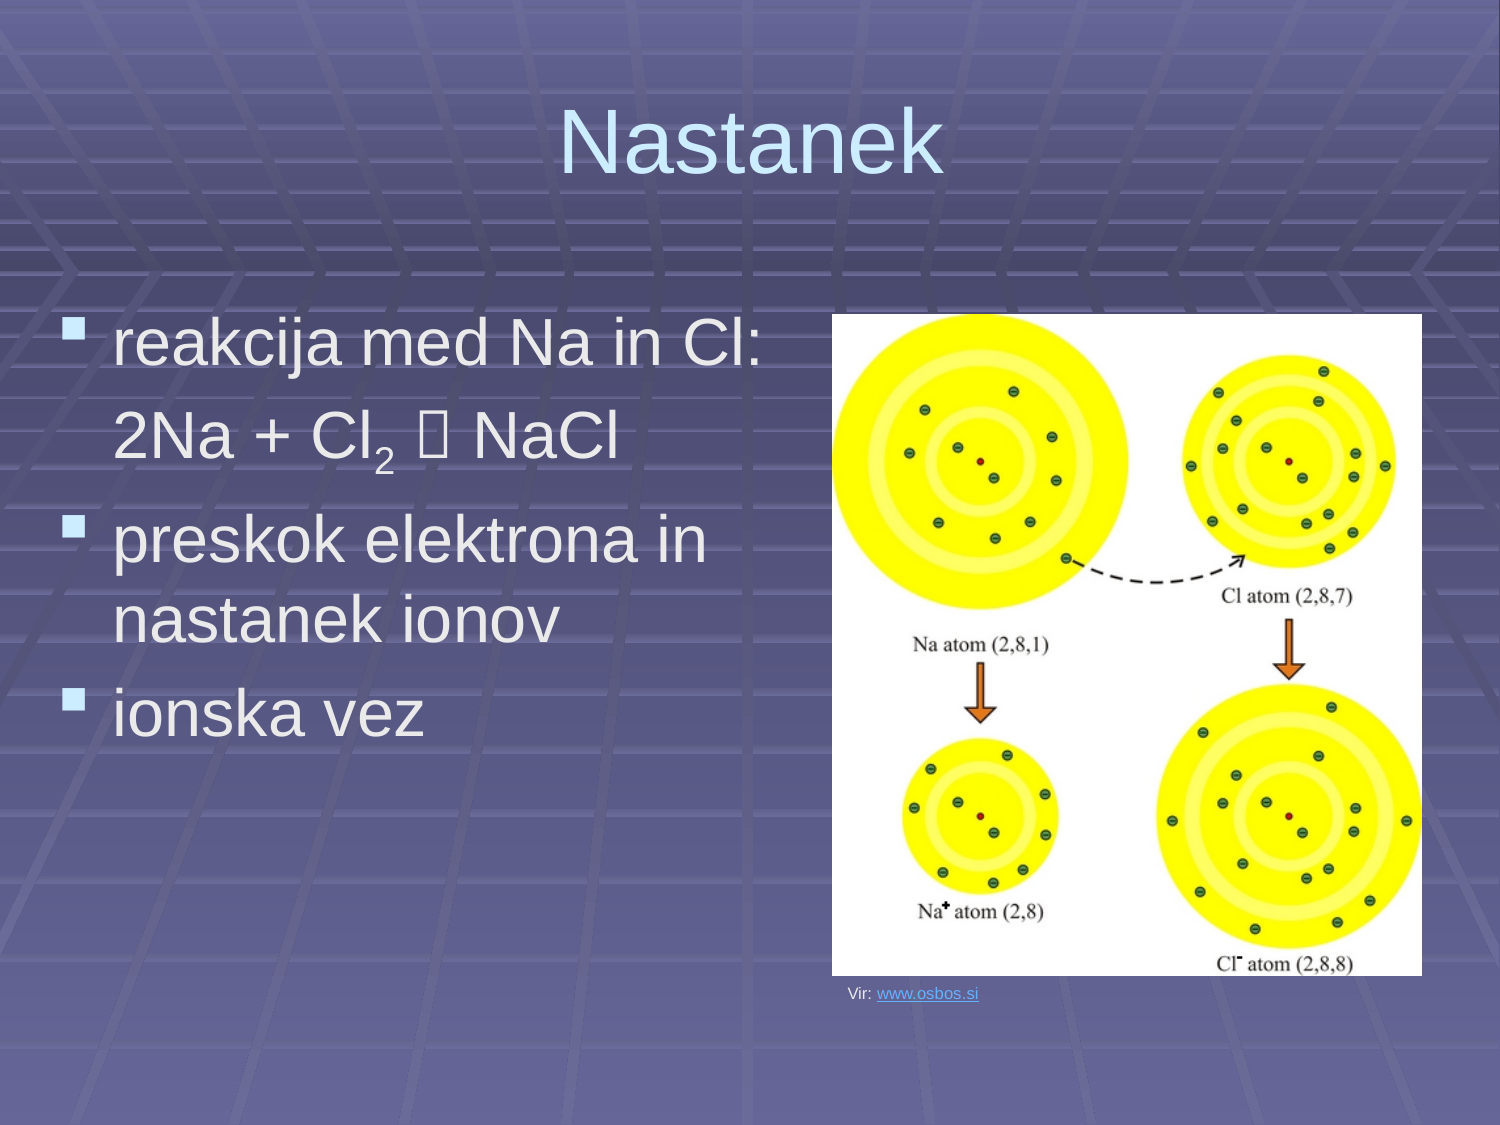

# Nastanek
reakcija med Na in Cl:
	2Na + Cl2  NaCl
preskok elektrona in nastanek ionov
ionska vez
Vir: www.osbos.si